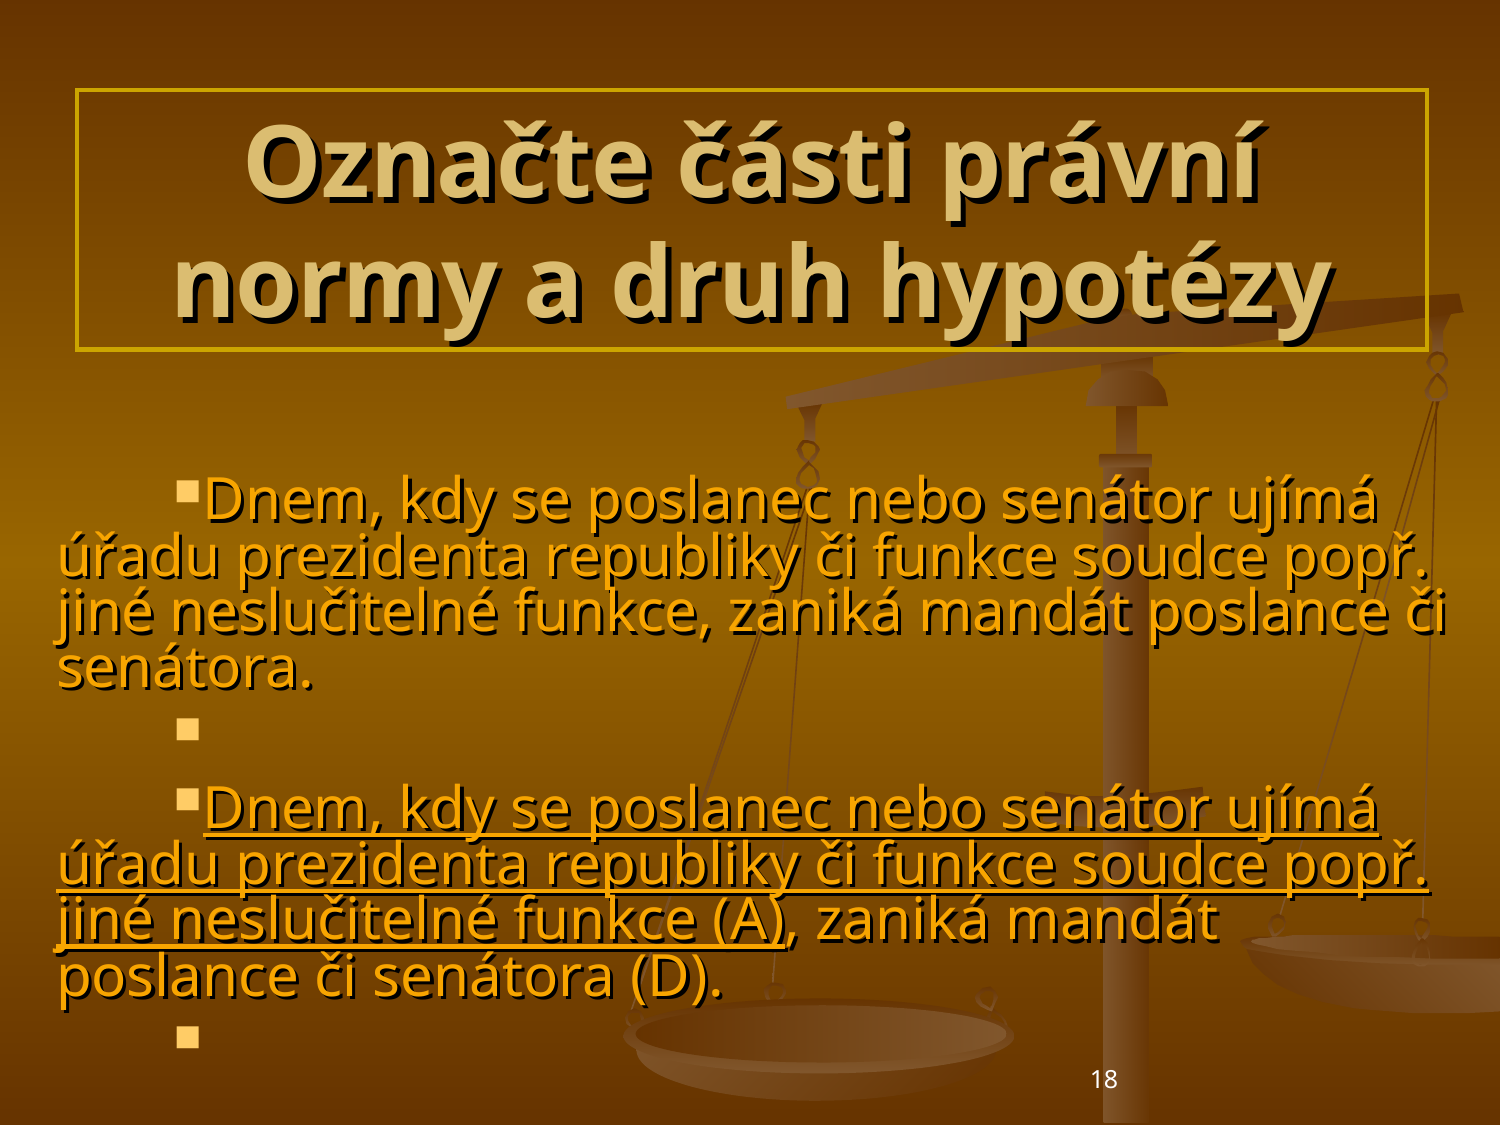

# Označte části právní normy a druh hypotézy
Dnem, kdy se poslanec nebo senátor ujímá úřadu prezidenta republiky či funkce soudce popř. jiné neslučitelné funkce, zaniká mandát poslance či senátora.
Dnem, kdy se poslanec nebo senátor ujímá úřadu prezidenta republiky či funkce soudce popř. jiné neslučitelné funkce (A), zaniká mandát poslance či senátora (D).